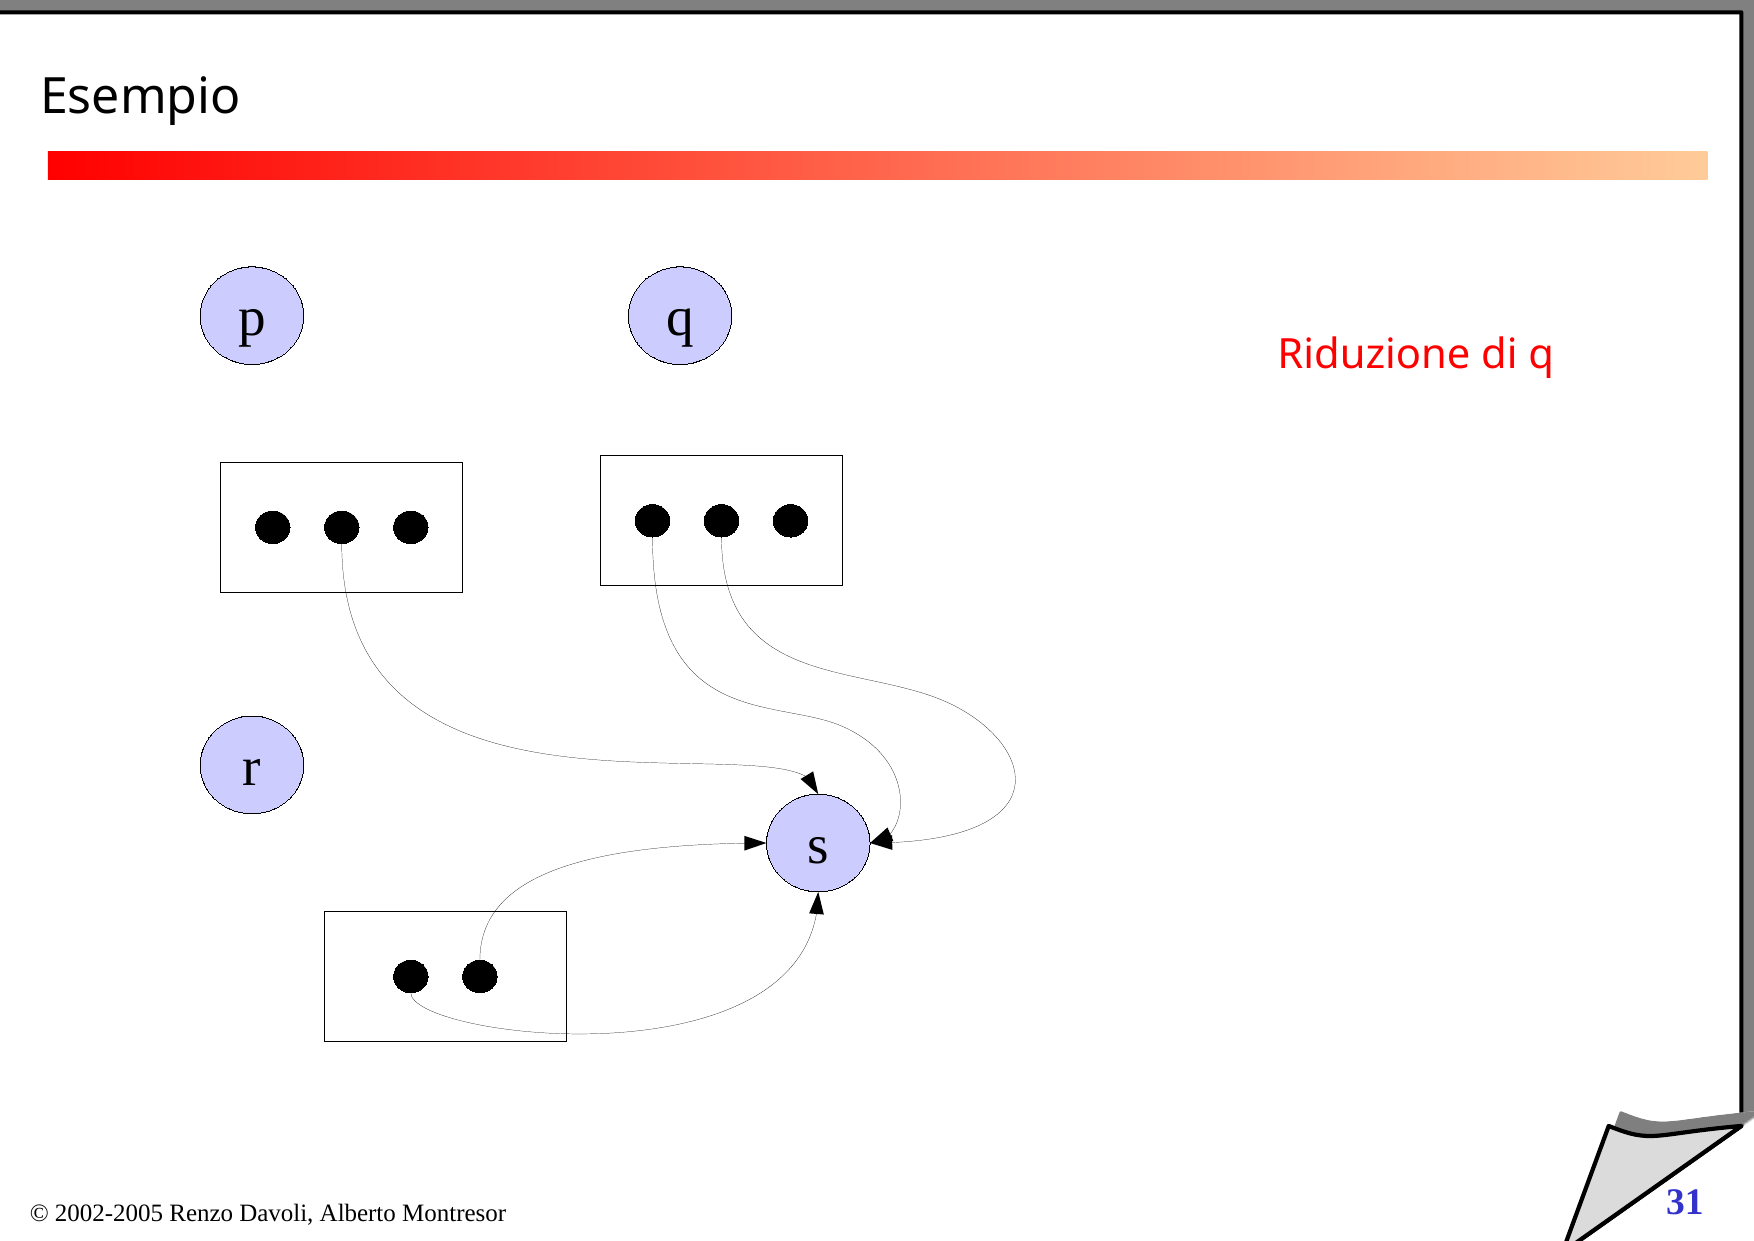

# Esempio
p
q
Riduzione di q
r
s